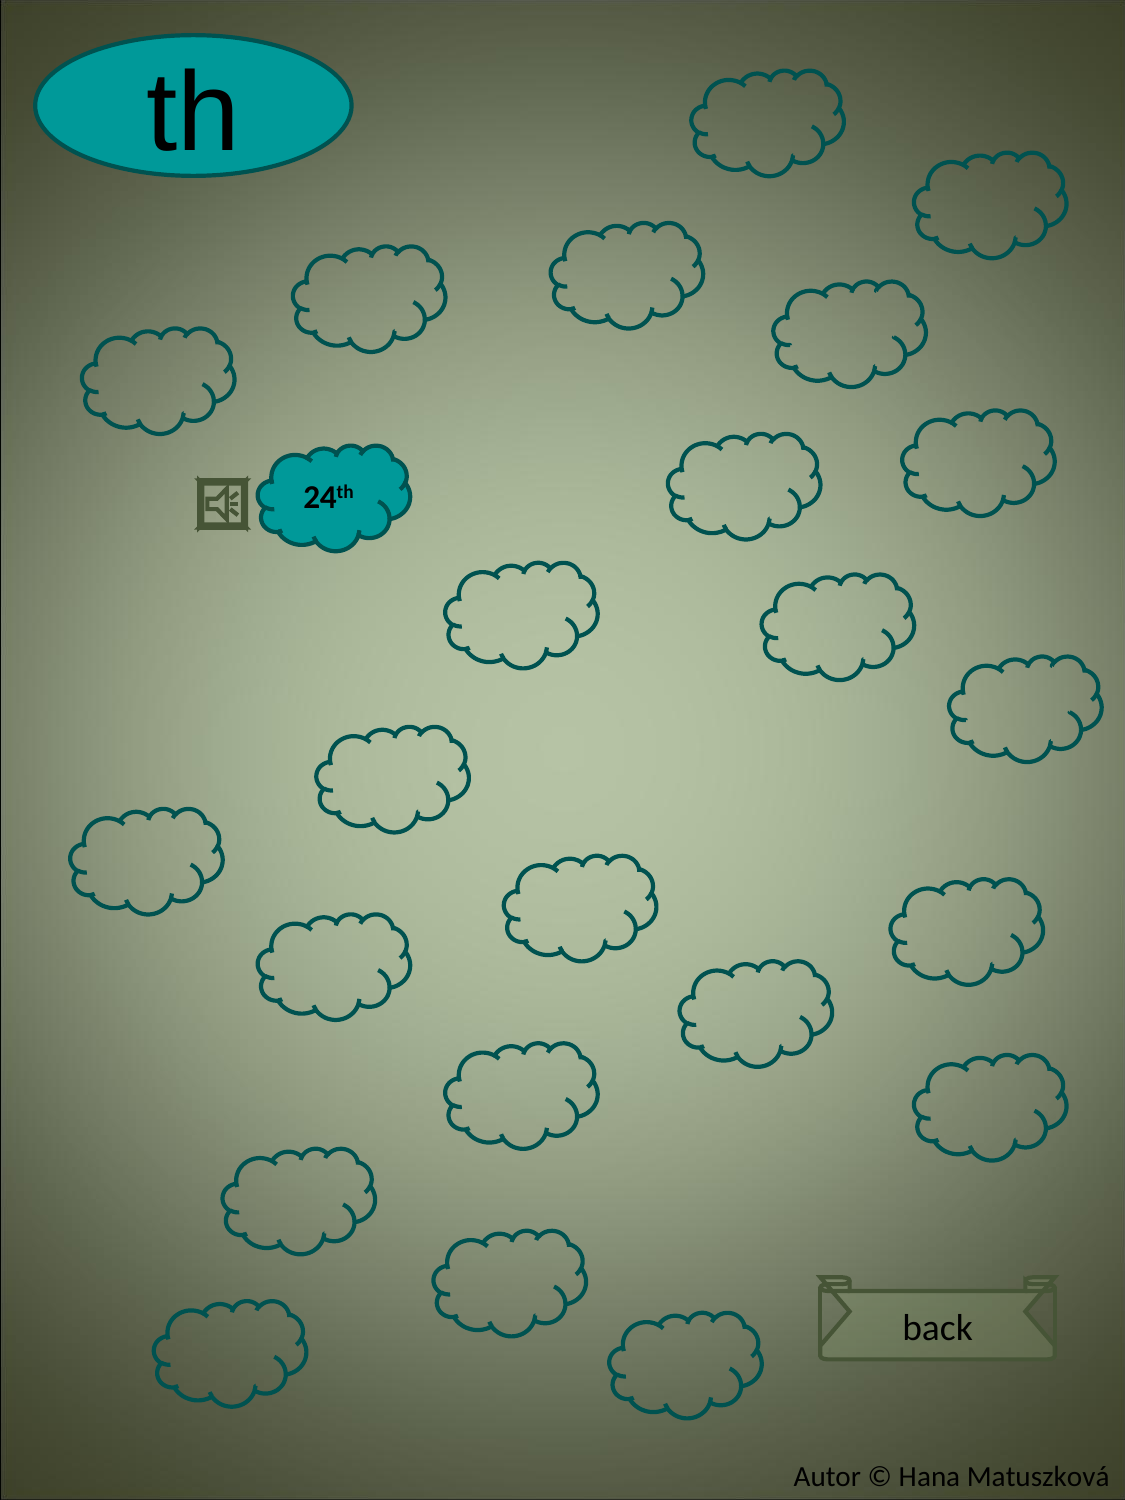

th
24th
back
Autor © Hana Matuszková